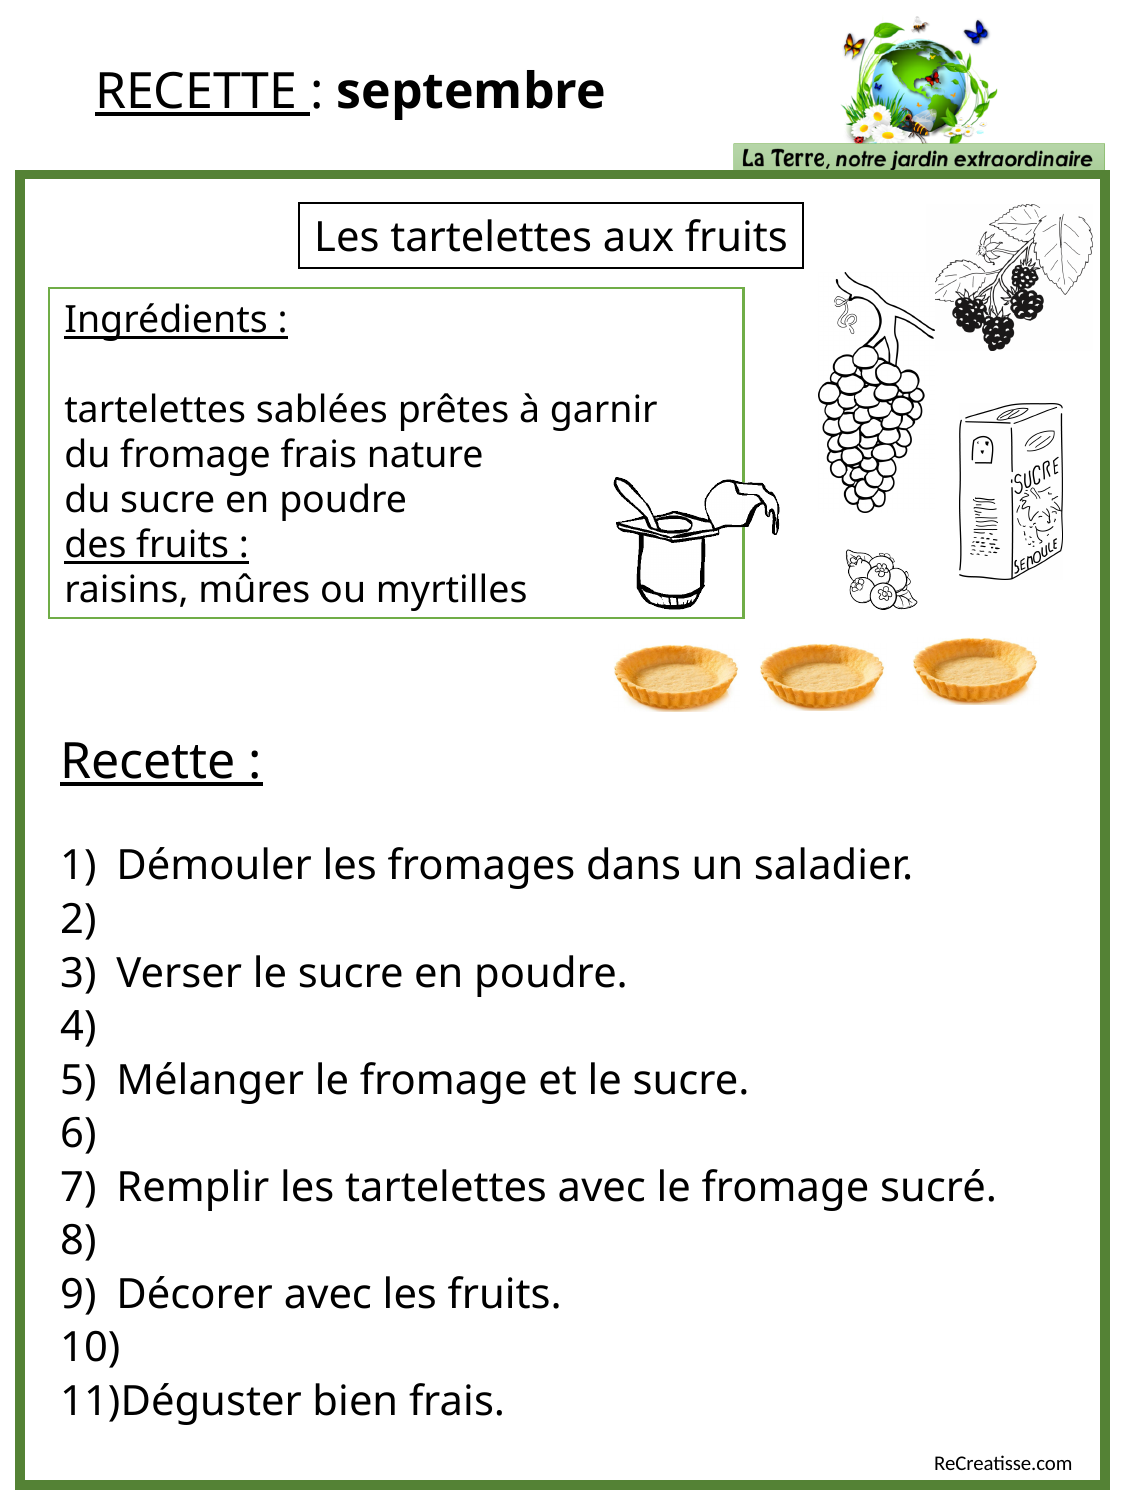

RECETTE : septembre
Les tartelettes aux fruits
Ingrédients :
tartelettes sablées prêtes à garnir
du fromage frais nature
du sucre en poudre
des fruits :
raisins, mûres ou myrtilles
Recette :
Démouler les fromages dans un saladier.
Verser le sucre en poudre.
Mélanger le fromage et le sucre.
Remplir les tartelettes avec le fromage sucré.
Décorer avec les fruits.
Déguster bien frais.
ReCreatisse.com